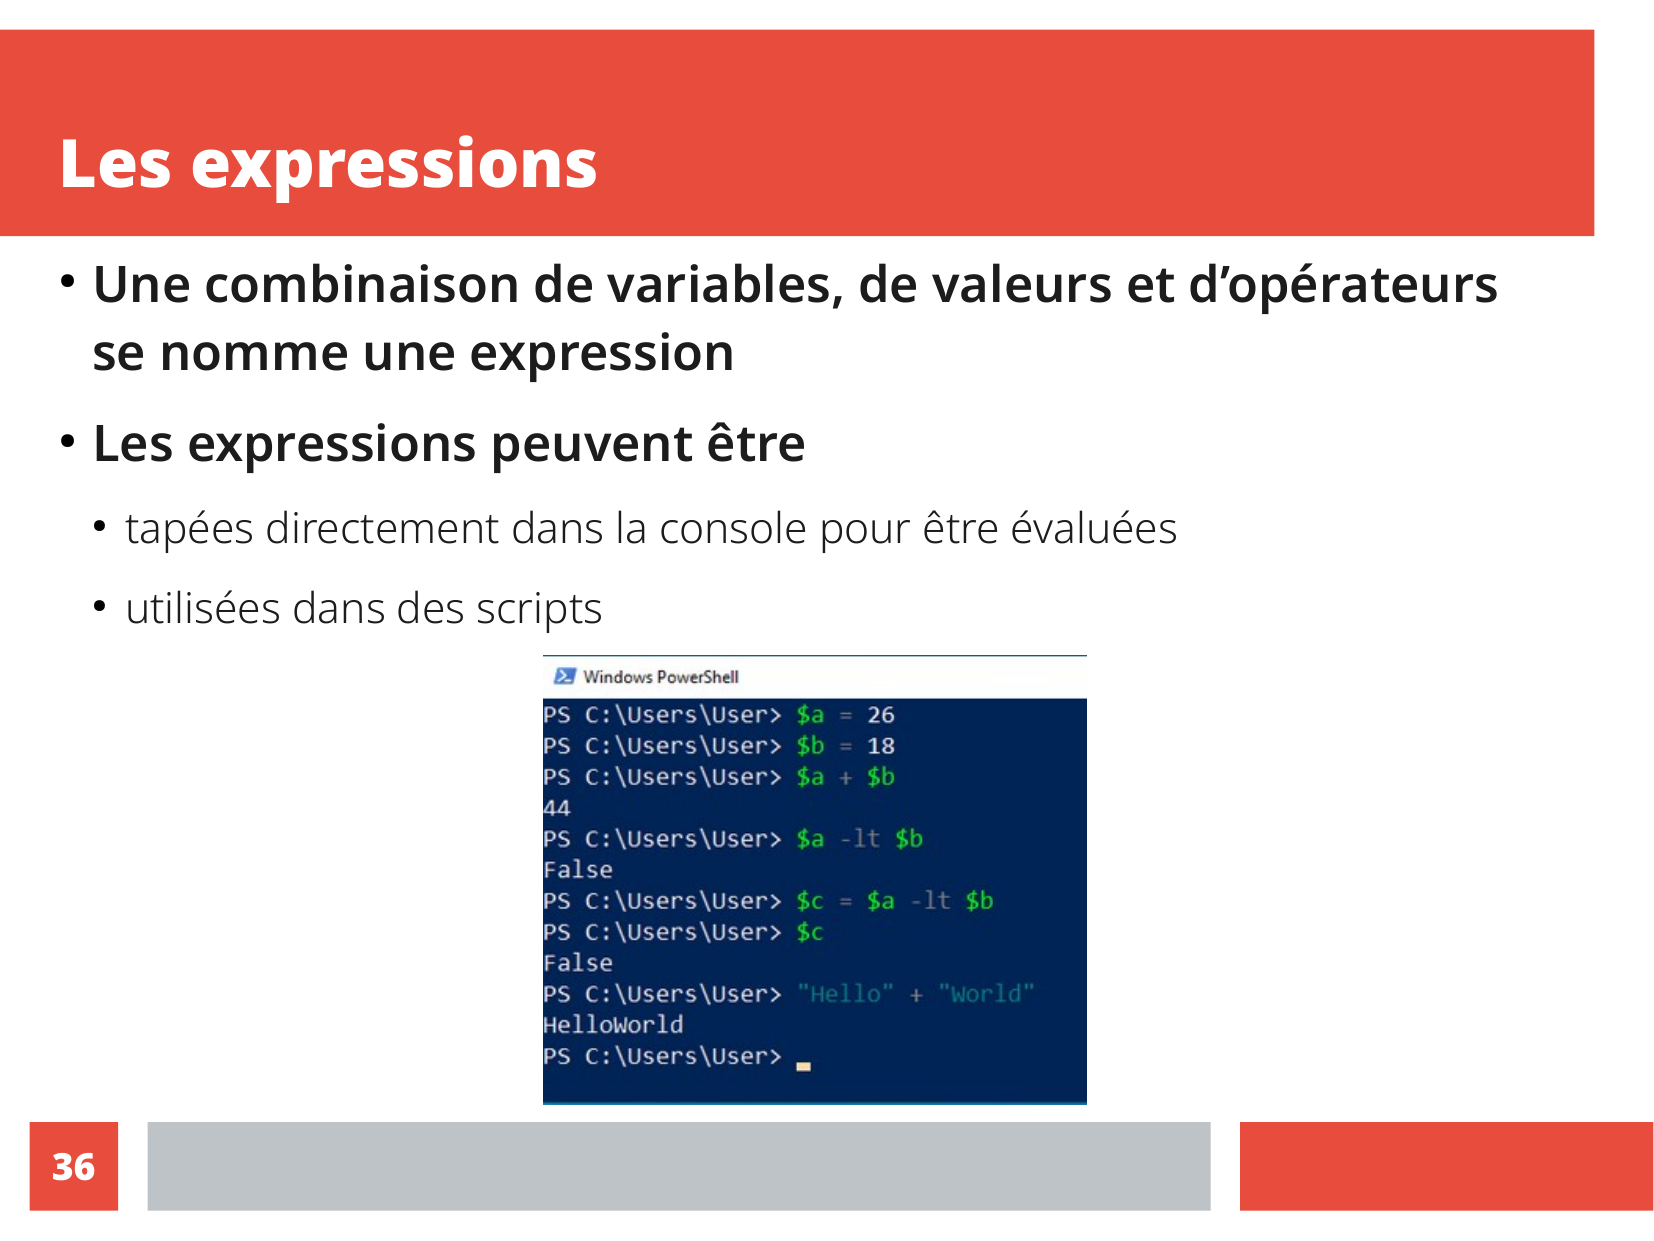

# Les expressions
Une combinaison de variables, de valeurs et d’opérateurs se nomme une expression
Les expressions peuvent être
tapées directement dans la console pour être évaluées
utilisées dans des scripts
36